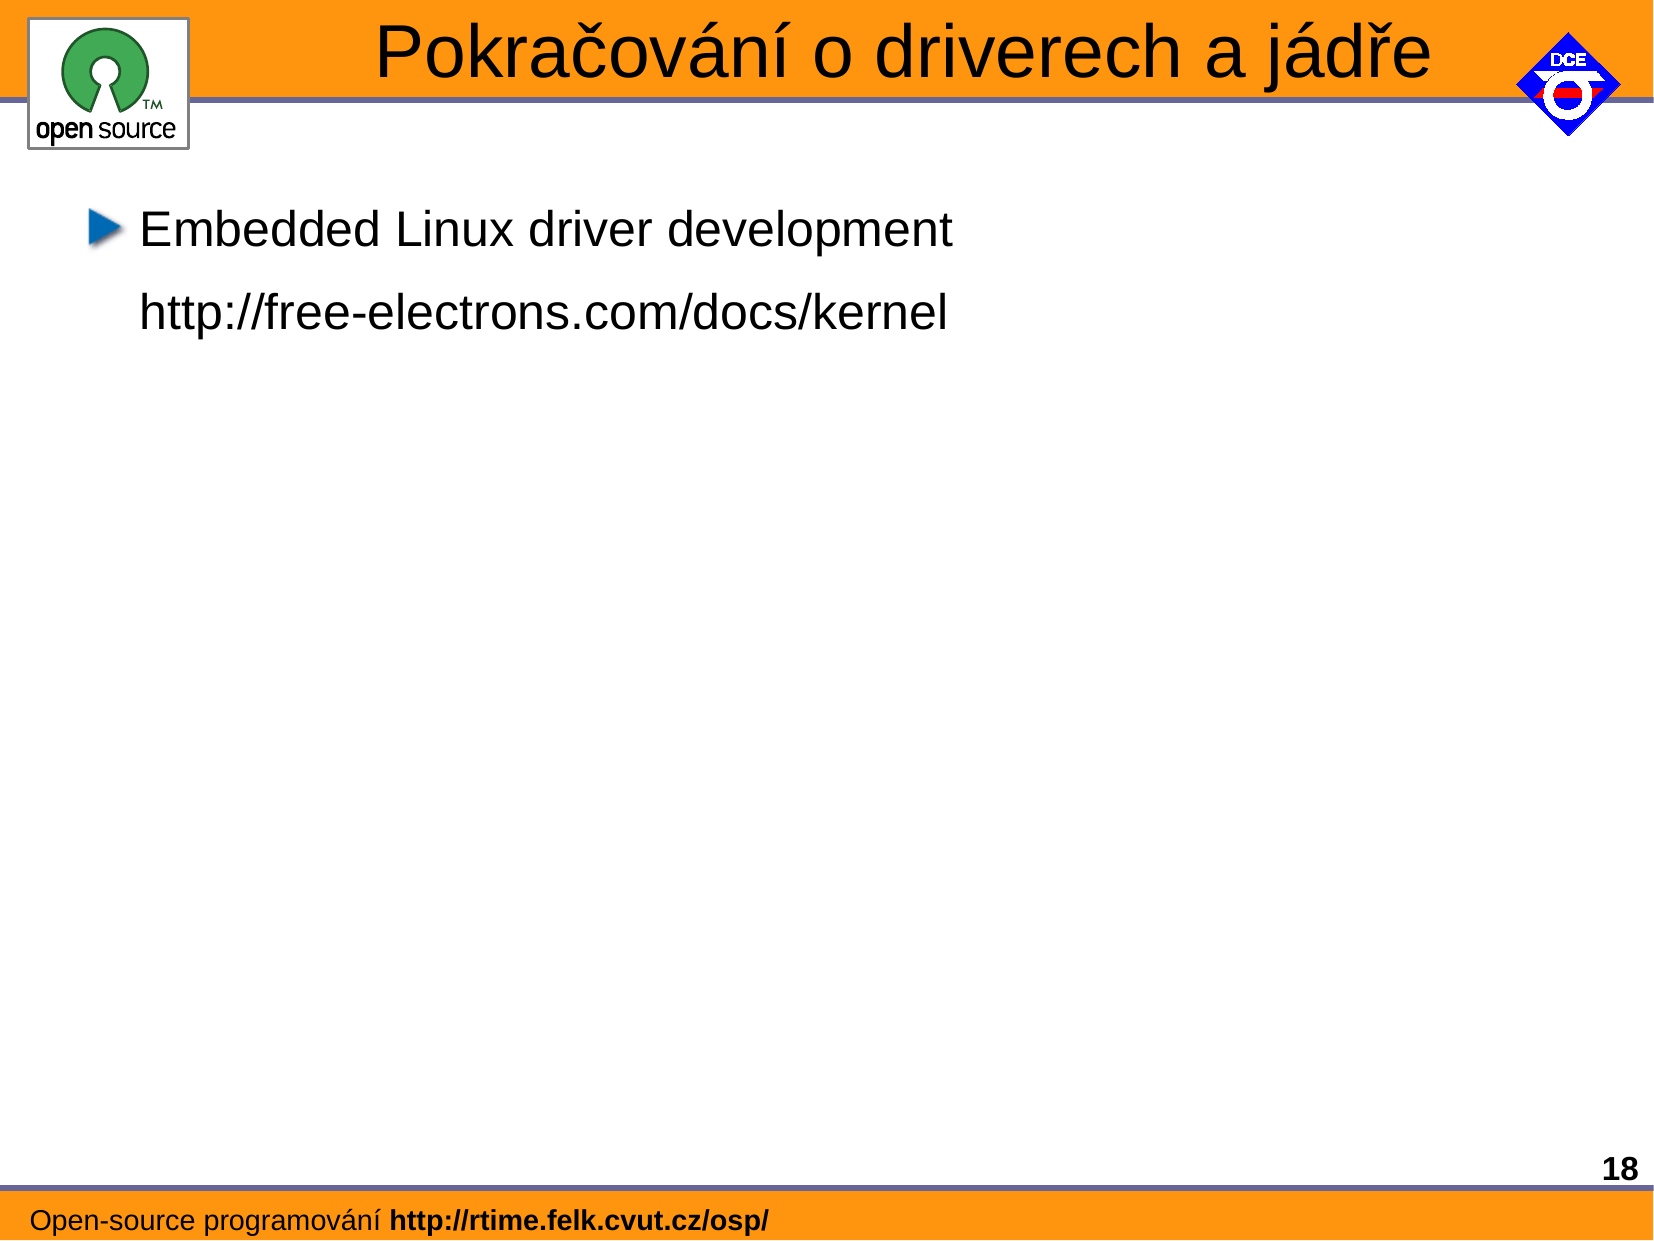

# Pokračování o driverech a jádře
Embedded Linux driver development
http://free-electrons.com/docs/kernel